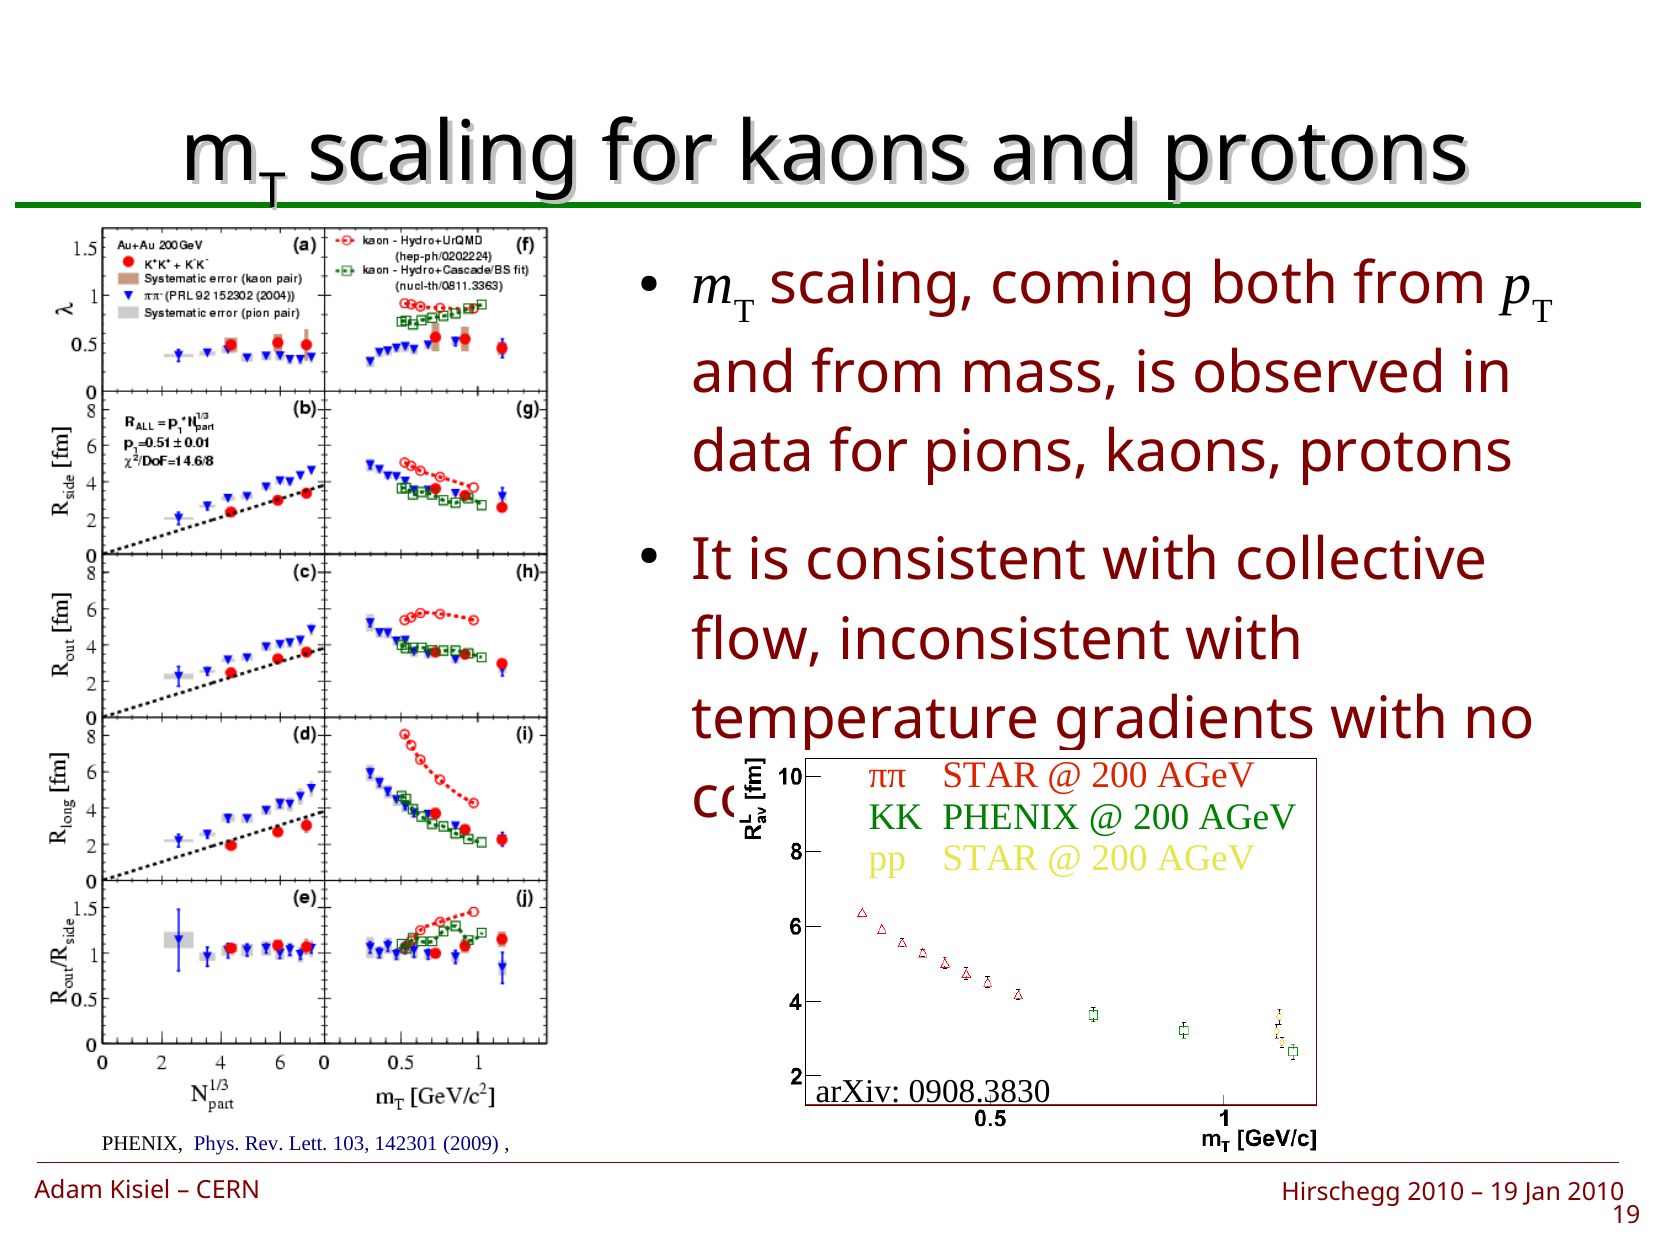

# mT scaling for kaons and protons
mT scaling, coming both from pT and from mass, is observed in data for pions, kaons, protons
It is consistent with collective flow, inconsistent with temperature gradients with no collectivity
ππ	STAR @ 200 AGeV
KK	PHENIX @ 200 AGeV
pp 	STAR @ 200 AGeV
arXiv: 0908.3830
PHENIX, Phys. Rev. Lett. 103, 142301 (2009) ,